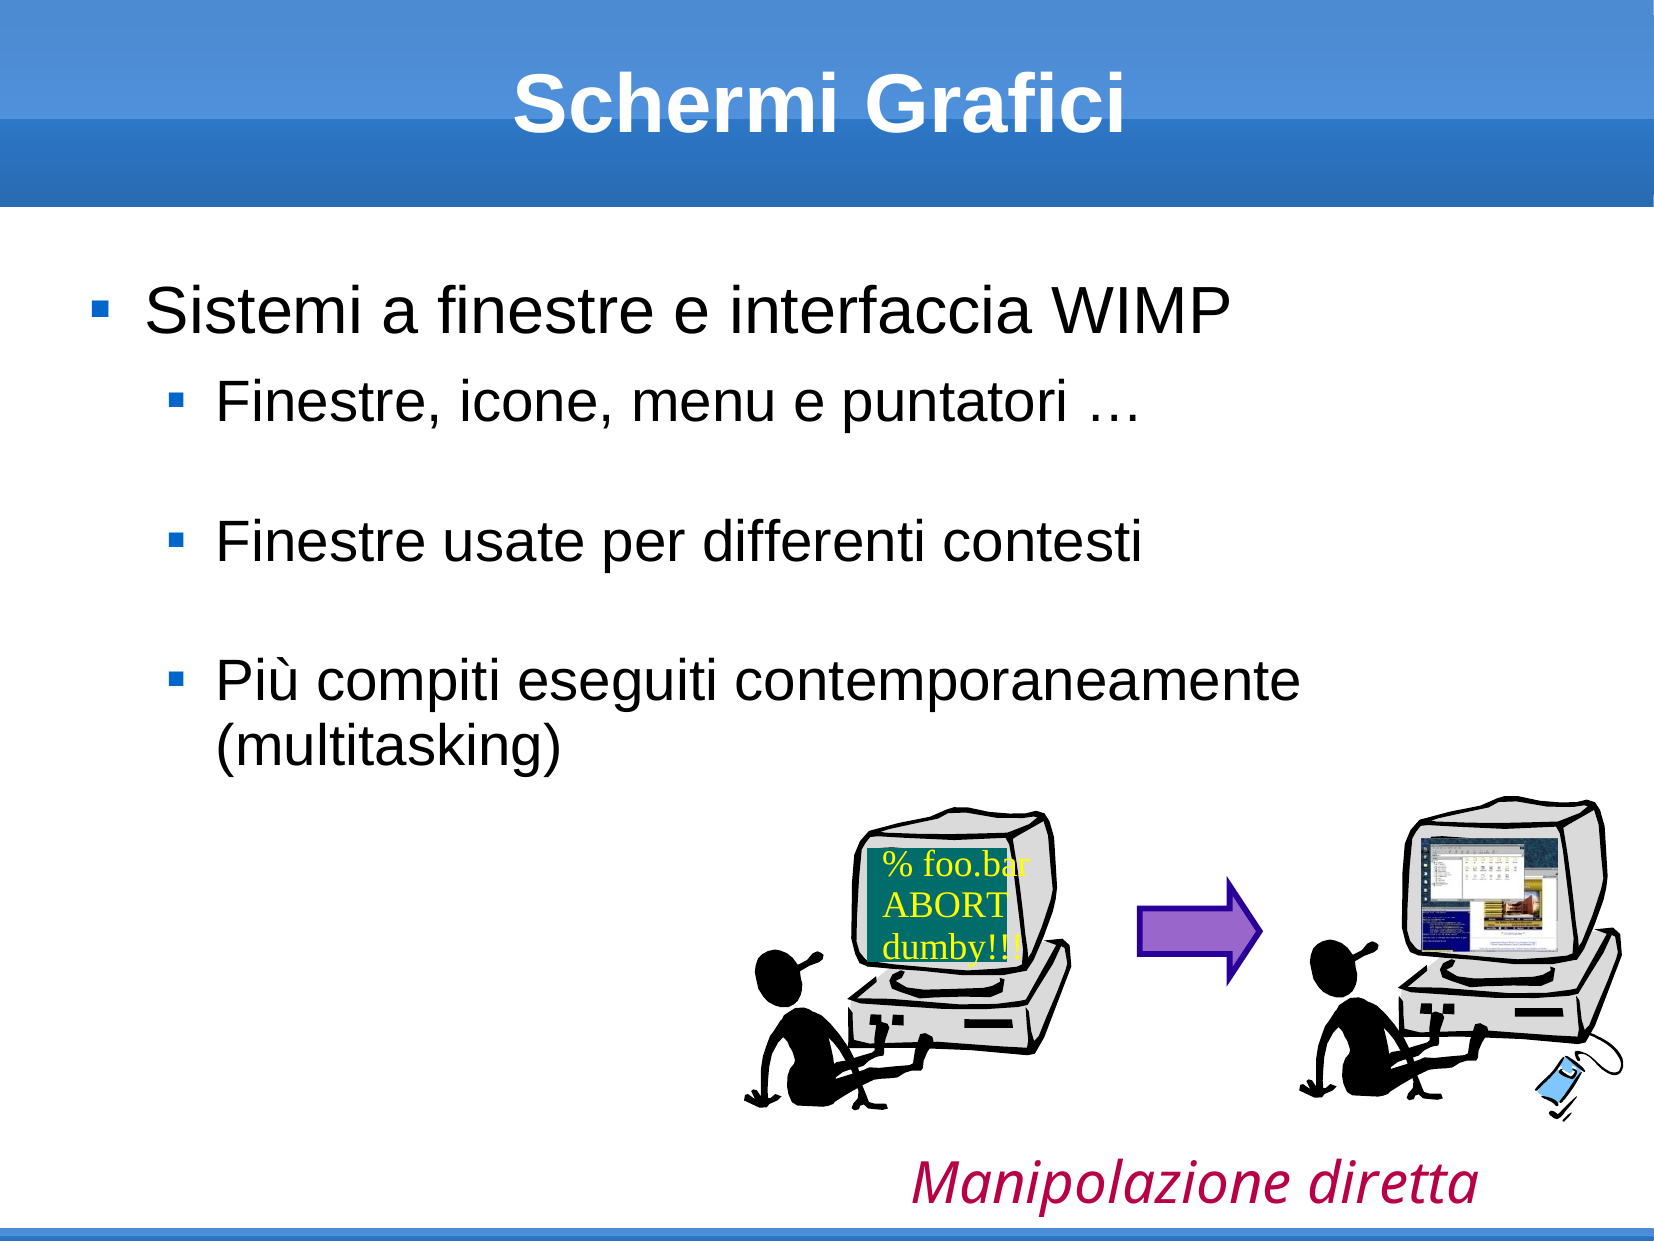

# Schermi Grafici
Sistemi a finestre e interfaccia WIMP
Finestre, icone, menu e puntatori …
Finestre usate per differenti contesti
Più compiti eseguiti contemporaneamente (multitasking)
% foo.bar
ABORT
dumby!!!
Manipolazione diretta